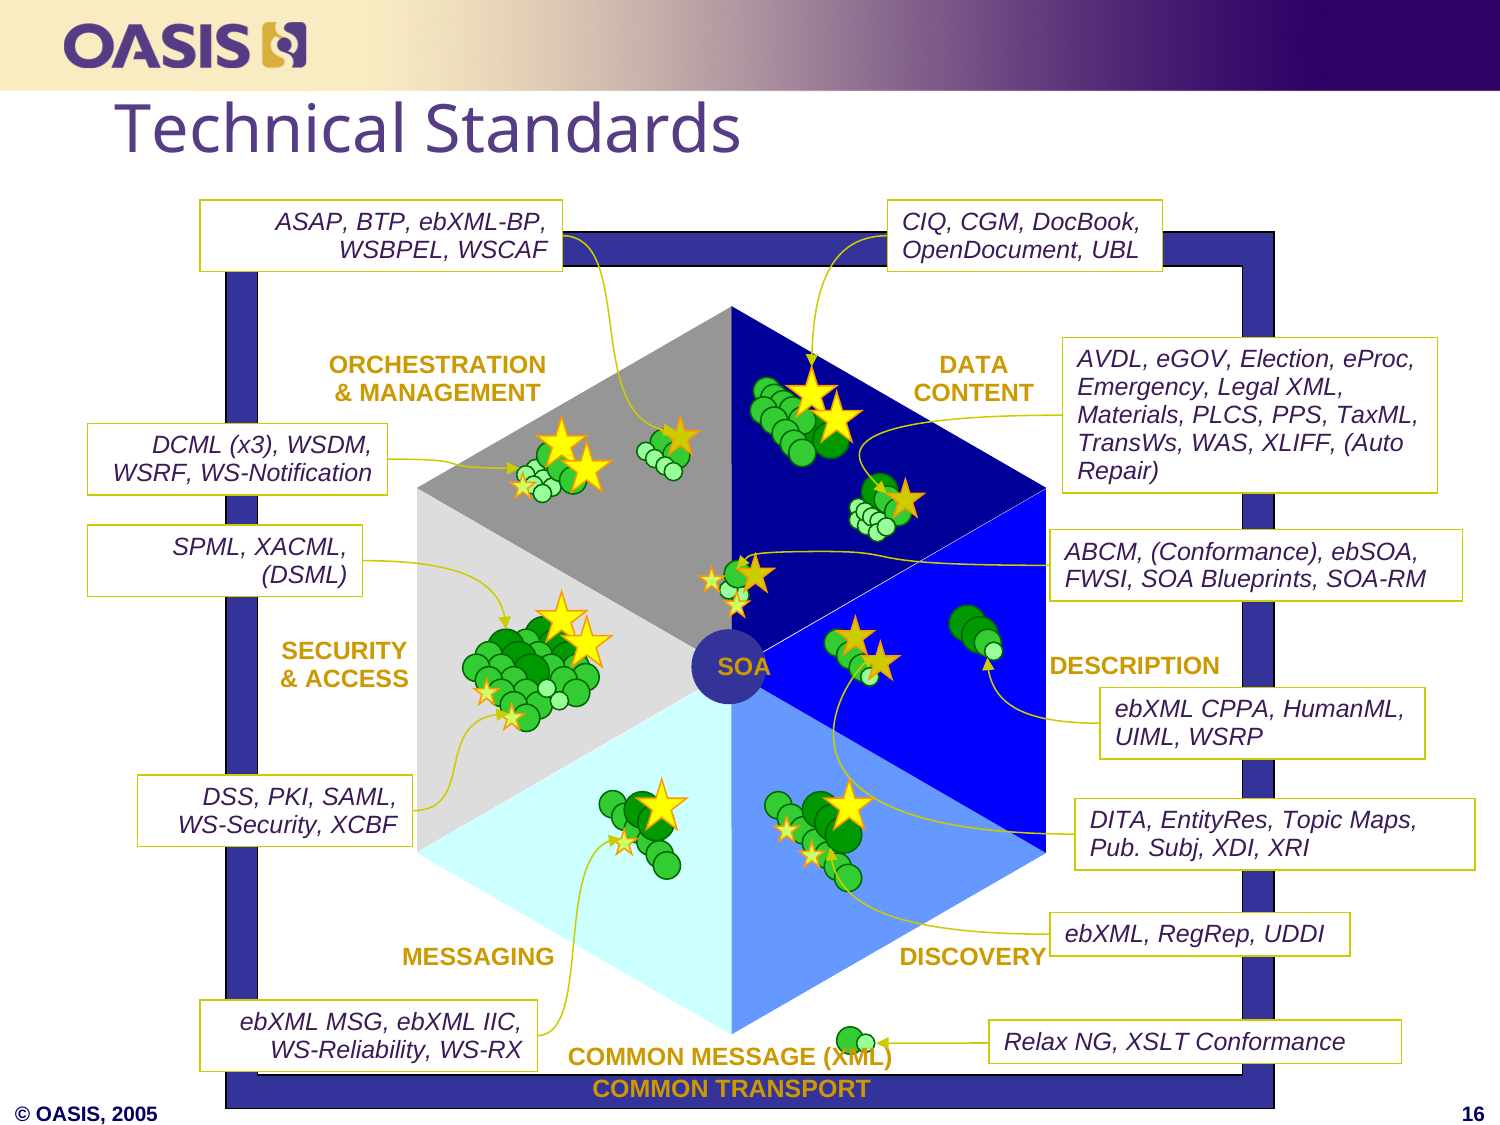

# Technical Standards
ASAP, BTP, ebXML-BP, WSBPEL, WSCAF
CIQ, CGM, DocBook, OpenDocument, UBL
AVDL, eGOV, Election, eProc, Emergency, Legal XML, Materials, PLCS, PPS, TaxML, TransWs, WAS, XLIFF, (Auto Repair)
ORCHESTRATION
& MANAGEMENT
DATA
CONTENT
DCML (x3), WSDM, WSRF, WS-Notification
SPML, XACML, (DSML)
ABCM, (Conformance), ebSOA, FWSI, SOA Blueprints, SOA-RM
SECURITY
& ACCESS
SOA
DESCRIPTION
ebXML CPPA, HumanML, UIML, WSRP
DSS, PKI, SAML, WS-Security, XCBF
DITA, EntityRes, Topic Maps, Pub. Subj, XDI, XRI
ebXML, RegRep, UDDI
MESSAGING
DISCOVERY
ebXML MSG, ebXML IIC, WS-Reliability, WS-RX
Relax NG, XSLT Conformance
COMMON MESSAGE (XML)
COMMON TRANSPORT
© OASIS, 2005
16